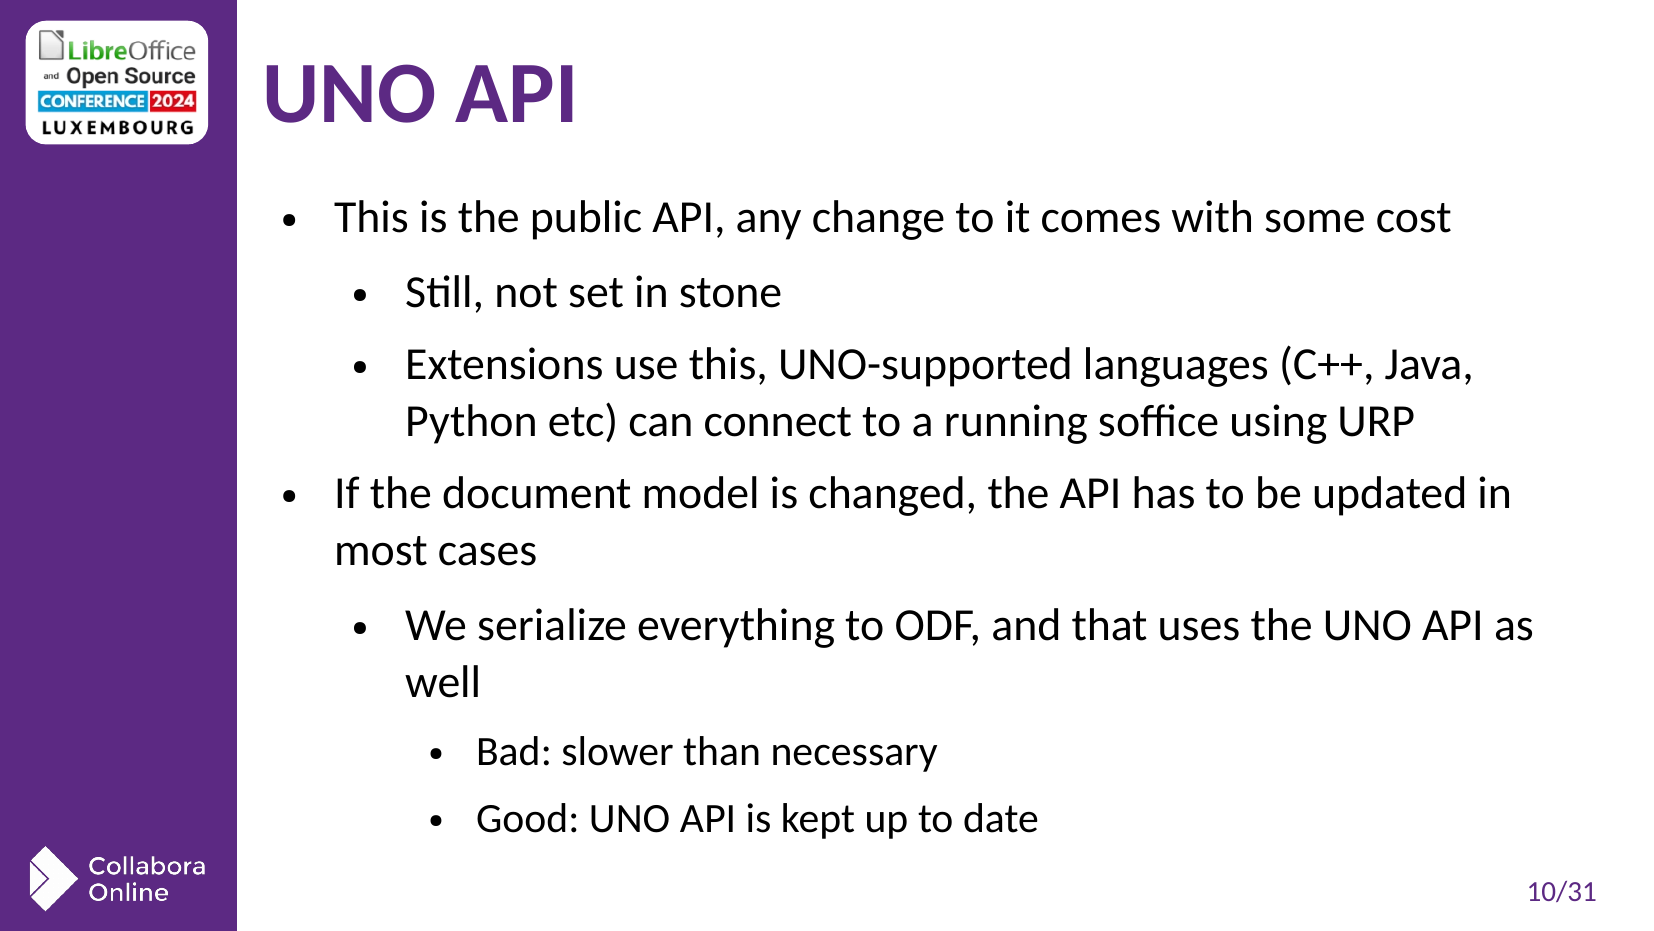

# UNO API
This is the public API, any change to it comes with some cost
Still, not set in stone
Extensions use this, UNO-supported languages (C++, Java, Python etc) can connect to a running soffice using URP
If the document model is changed, the API has to be updated in most cases
We serialize everything to ODF, and that uses the UNO API as well
Bad: slower than necessary
Good: UNO API is kept up to date
10